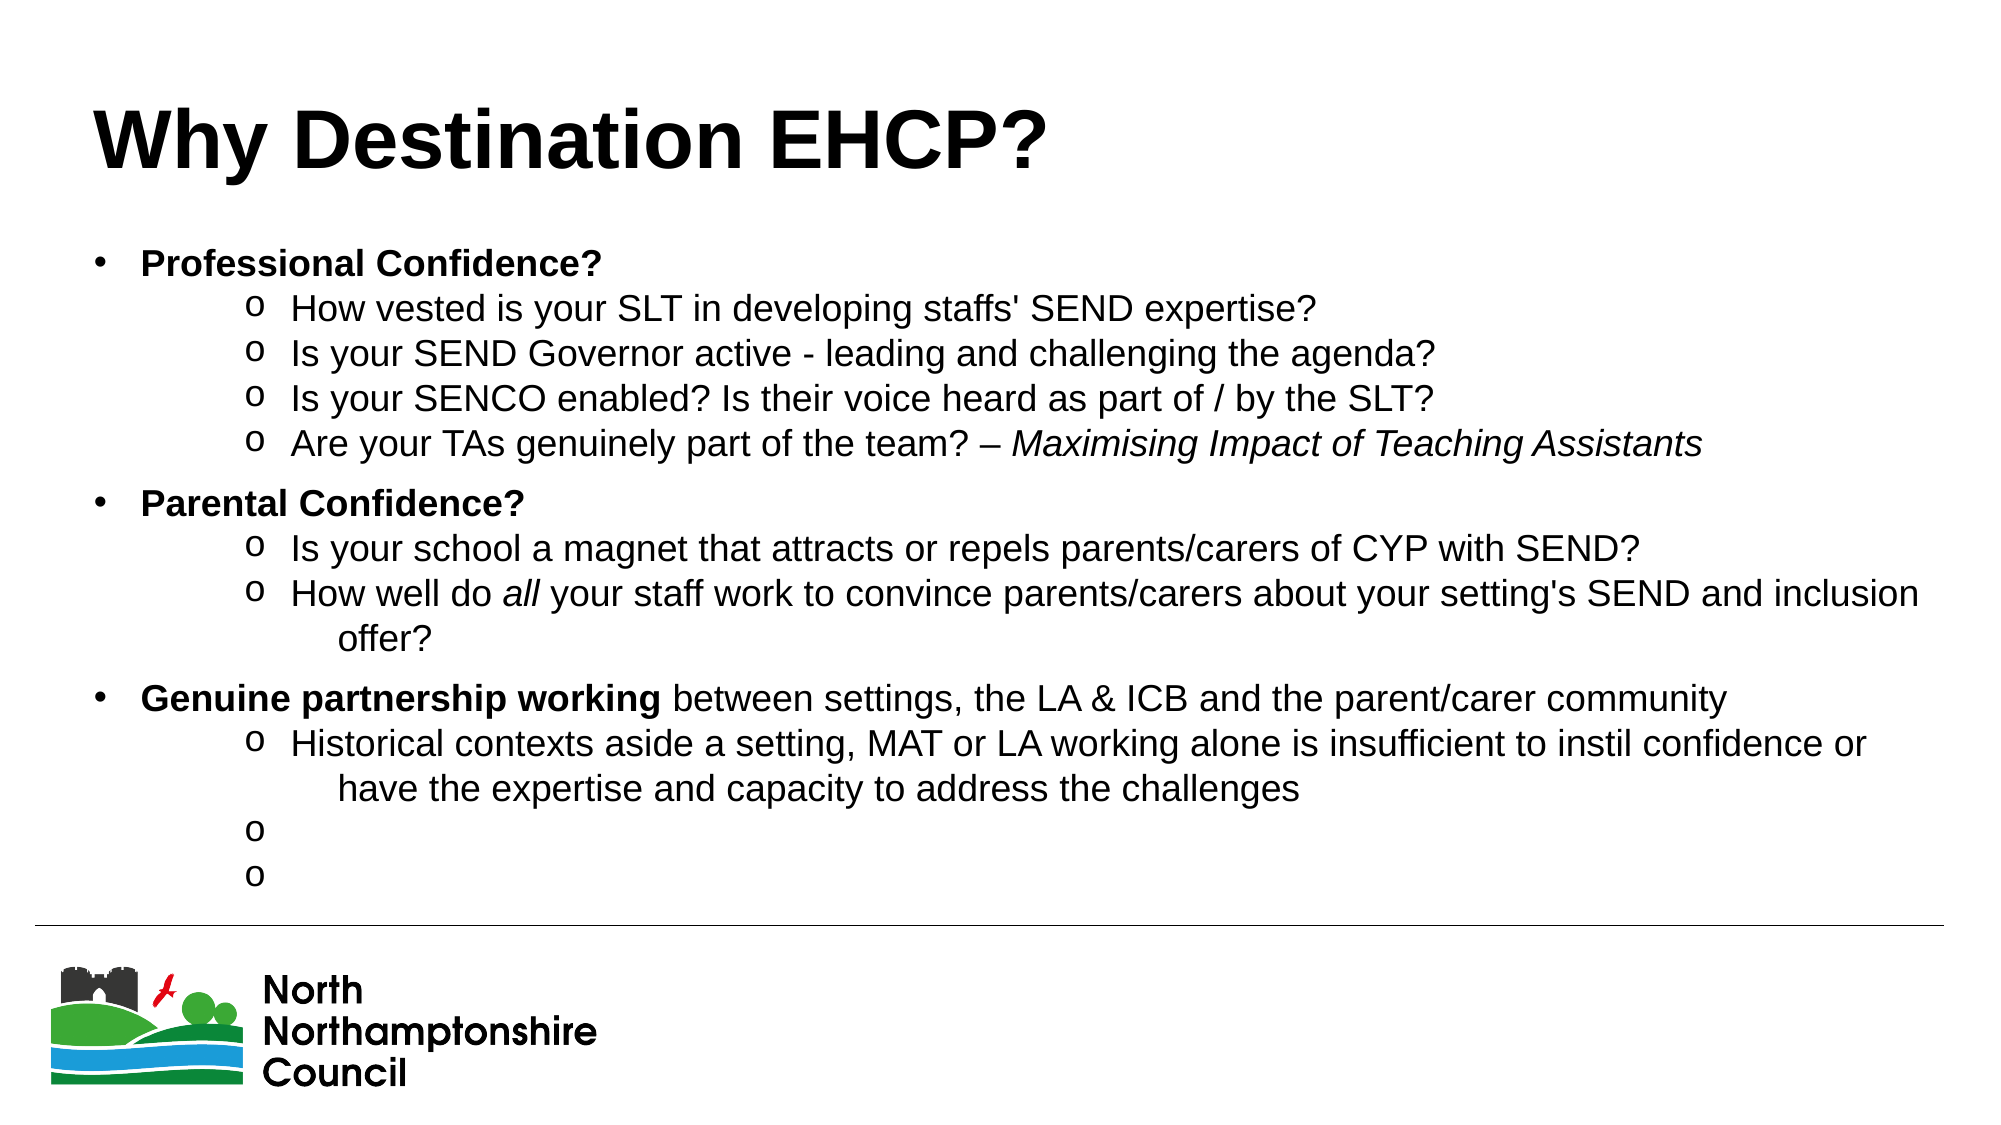

Why Destination EHCP?
Professional Confidence?
How vested is your SLT in developing staffs' SEND expertise?
Is your SEND Governor active - leading and challenging the agenda?
Is your SENCO enabled? Is their voice heard as part of / by the SLT?
Are your TAs genuinely part of the team? – Maximising Impact of Teaching Assistants
Parental Confidence?
Is your school a magnet that attracts or repels parents/carers of CYP with SEND?
How well do all your staff work to convince parents/carers about your setting's SEND and inclusion offer?
Genuine partnership working between settings, the LA & ICB and the parent/carer community
Historical contexts aside a setting, MAT or LA working alone is insufficient to instil confidence or have the expertise and capacity to address the challenges